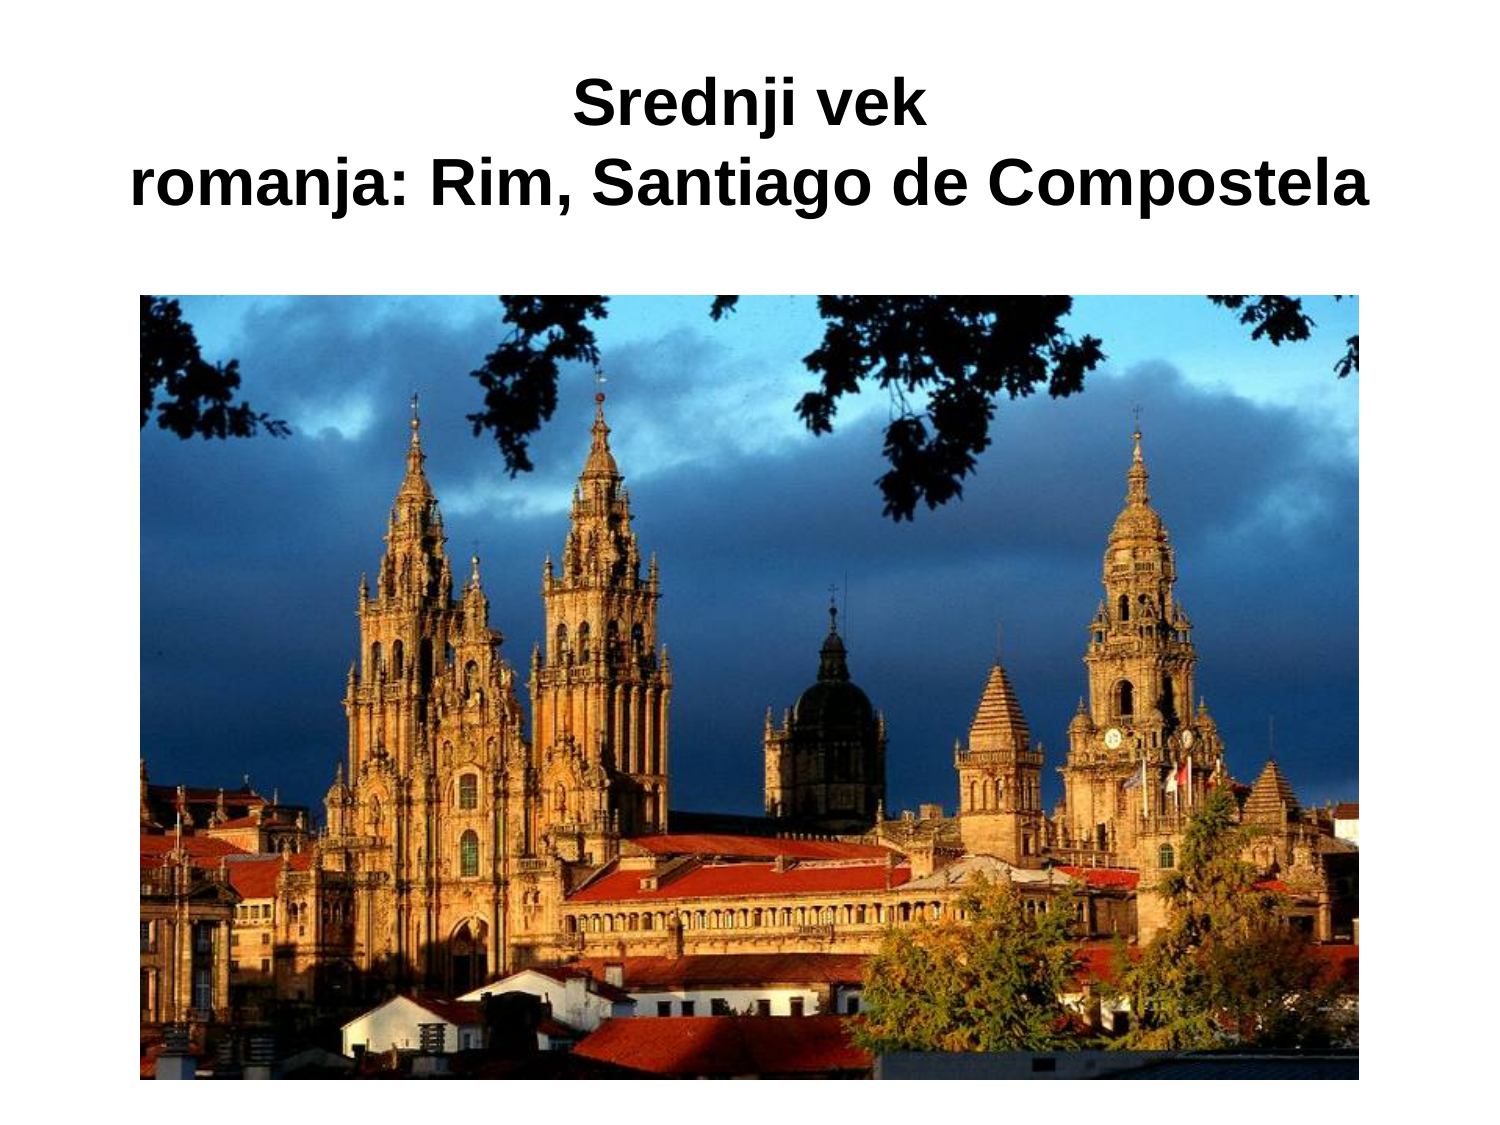

# Srednji vek romanja: Rim, Santiago de Compostela